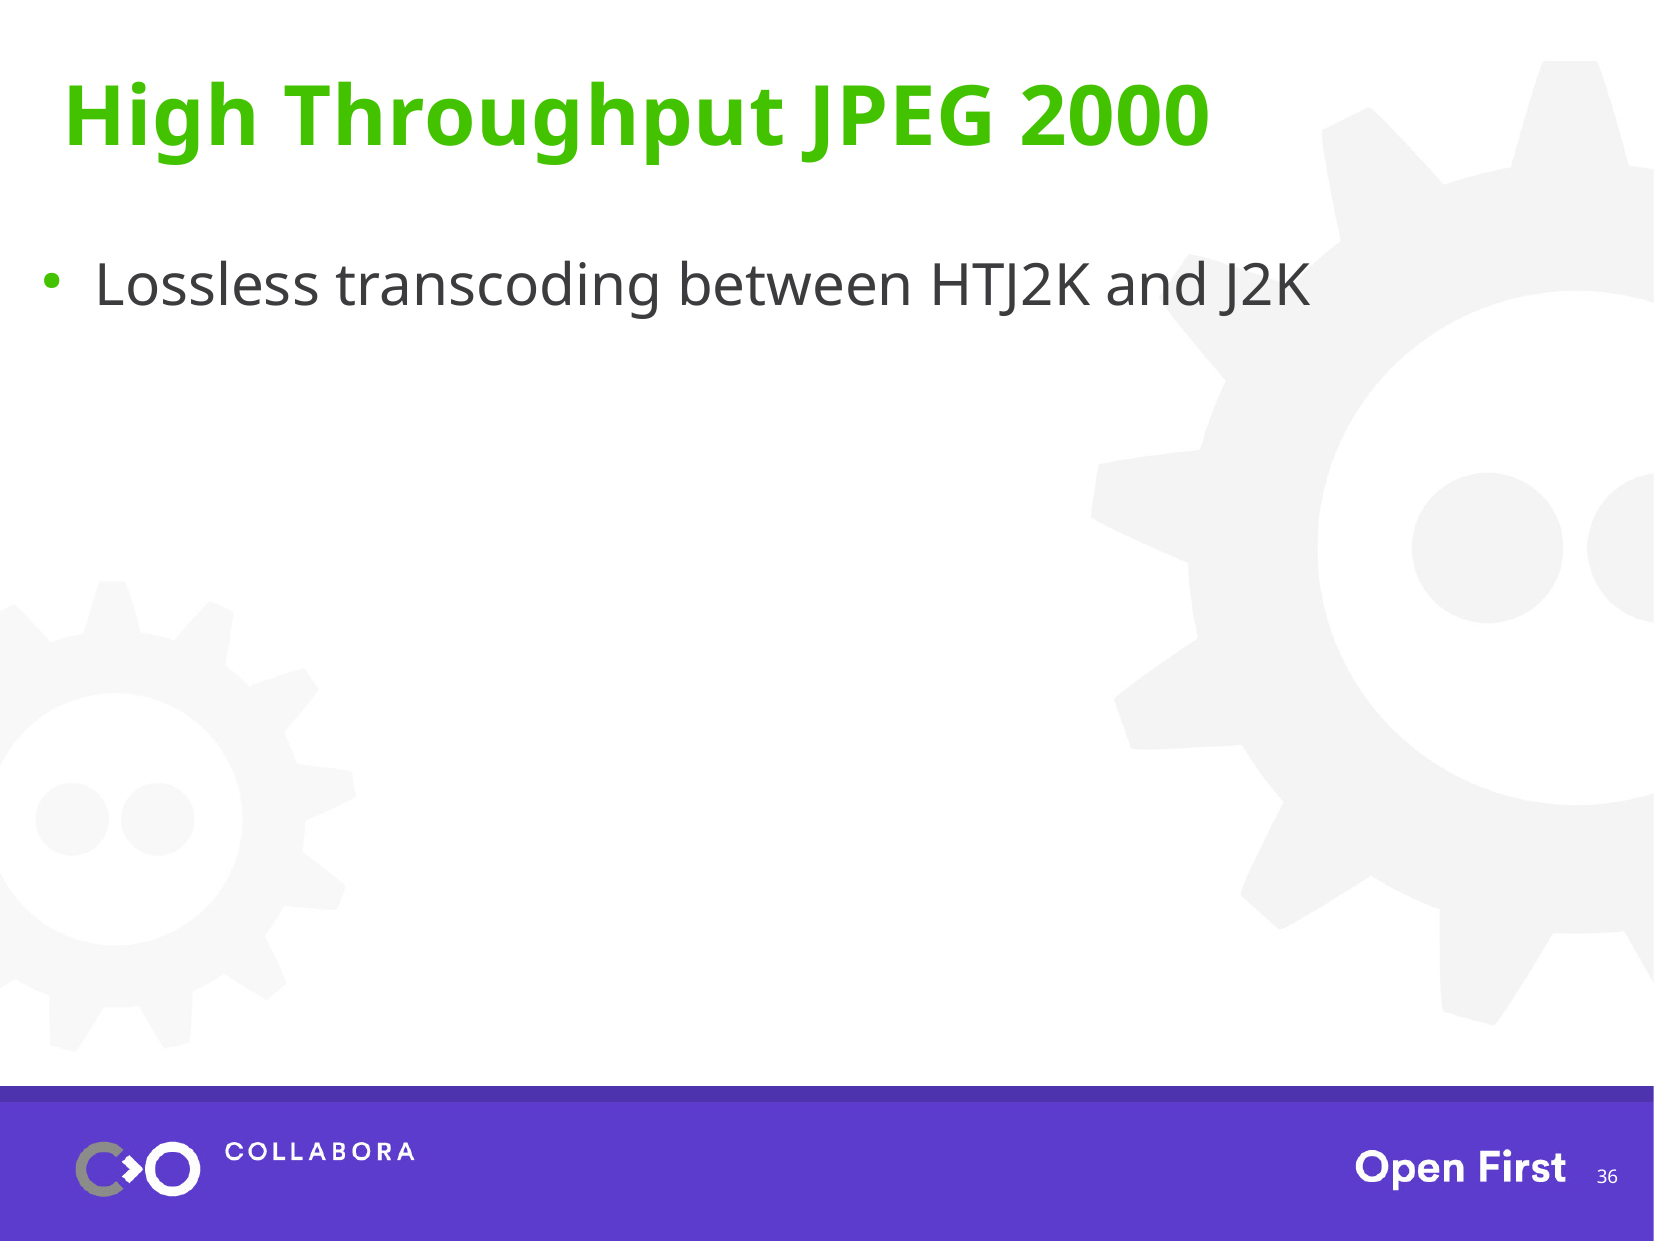

# High Throughput JPEG 2000
Lossless transcoding between HTJ2K and J2K